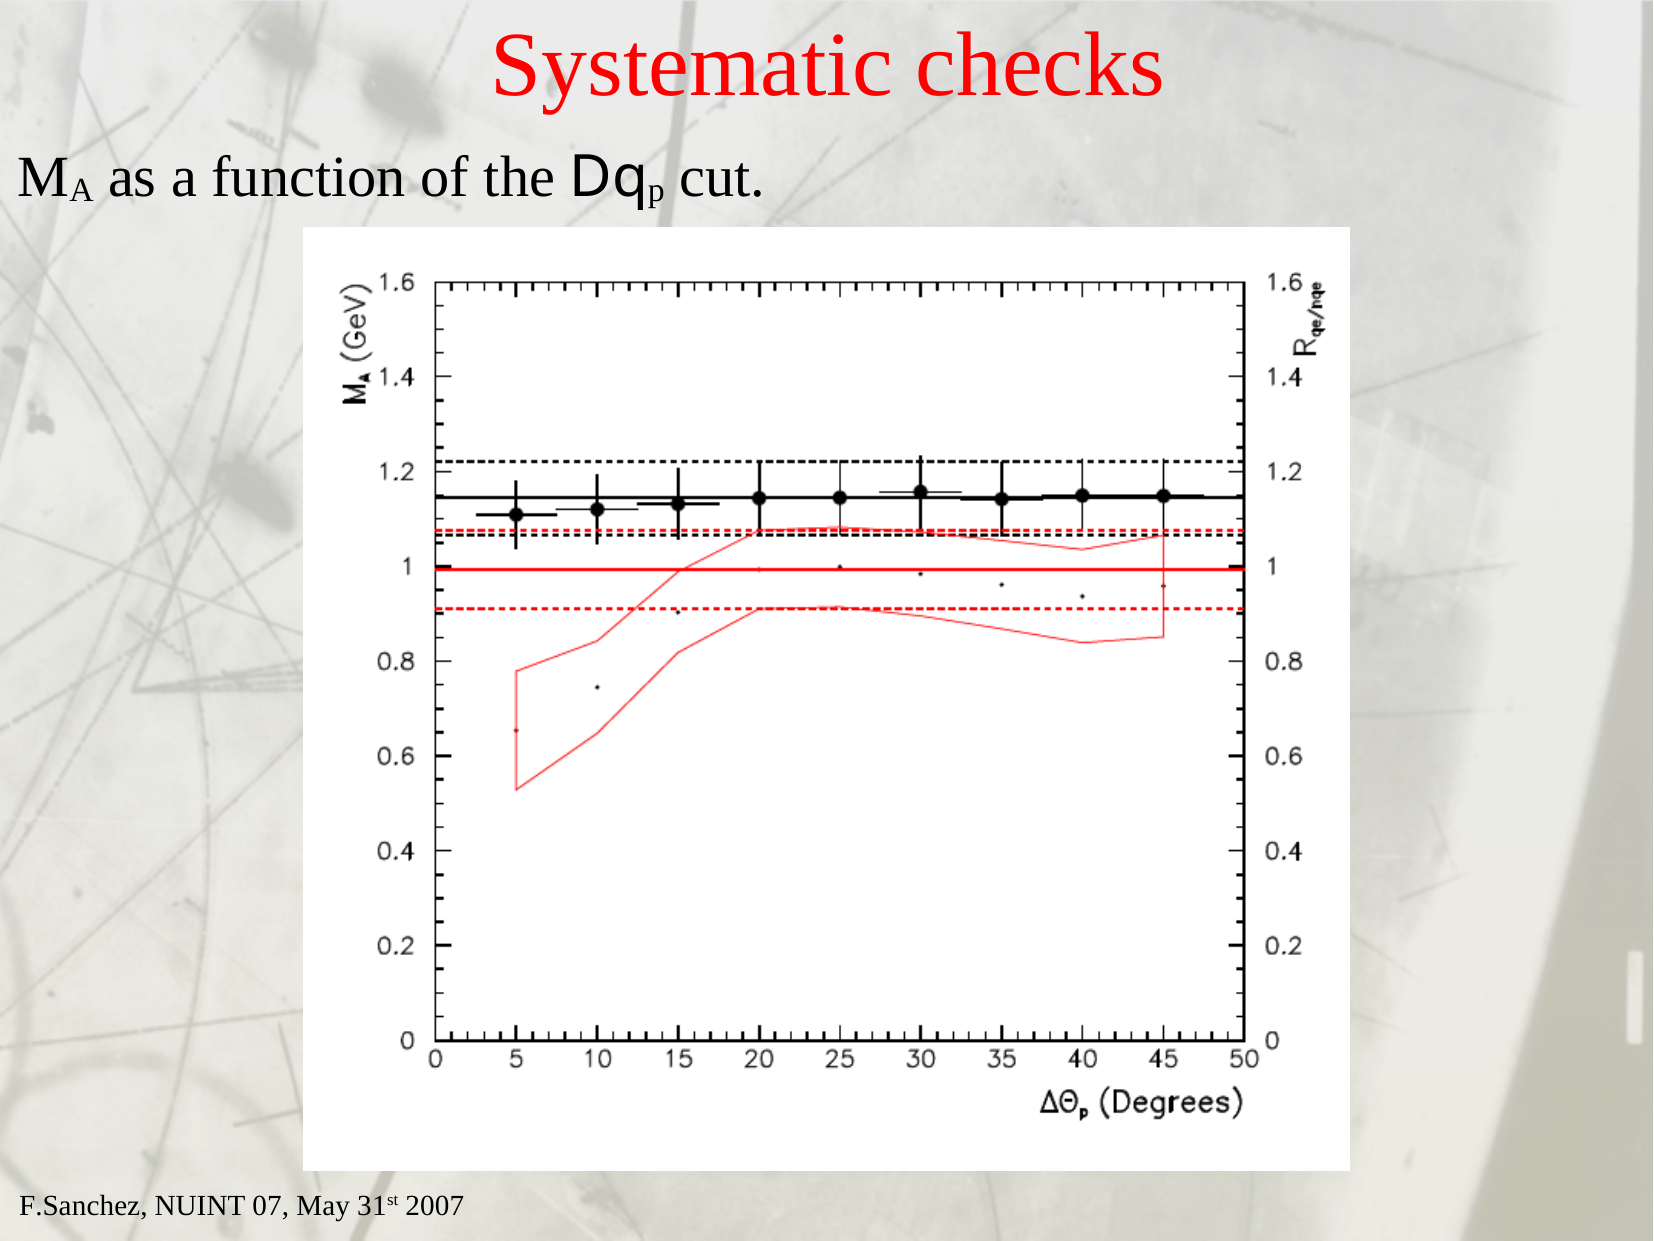

# Systematic checks
MA as a function of the Dqp cut.